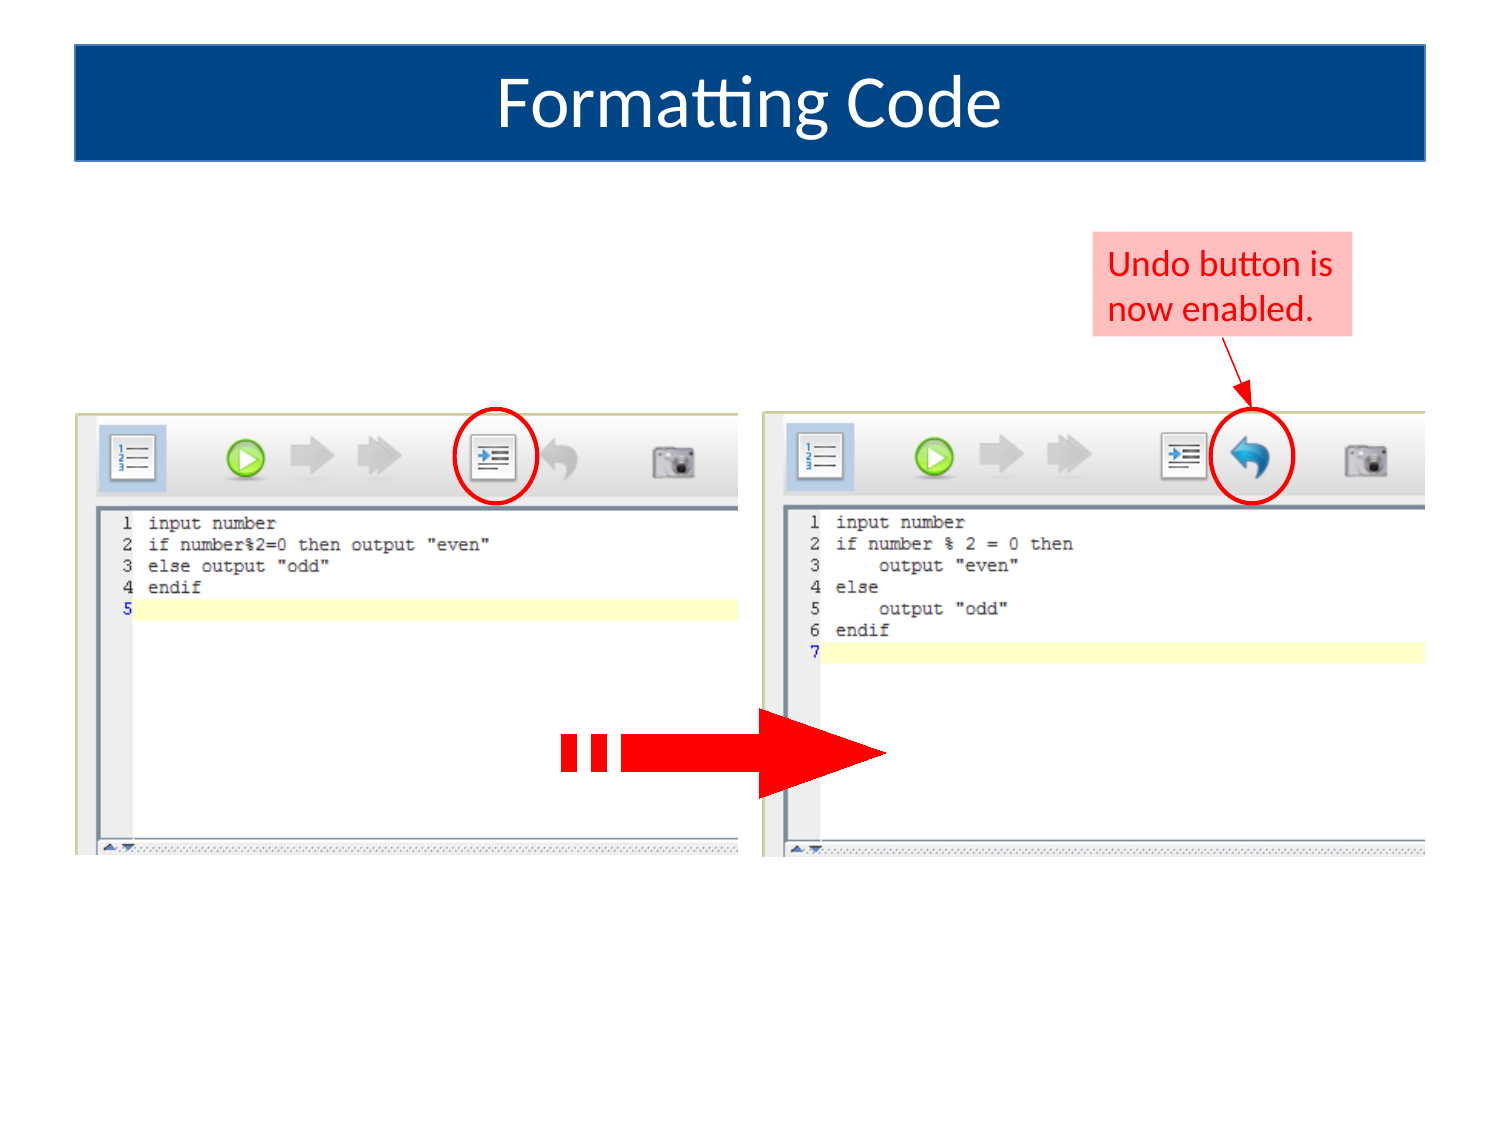

# Formatting Code
Undo button is now enabled.